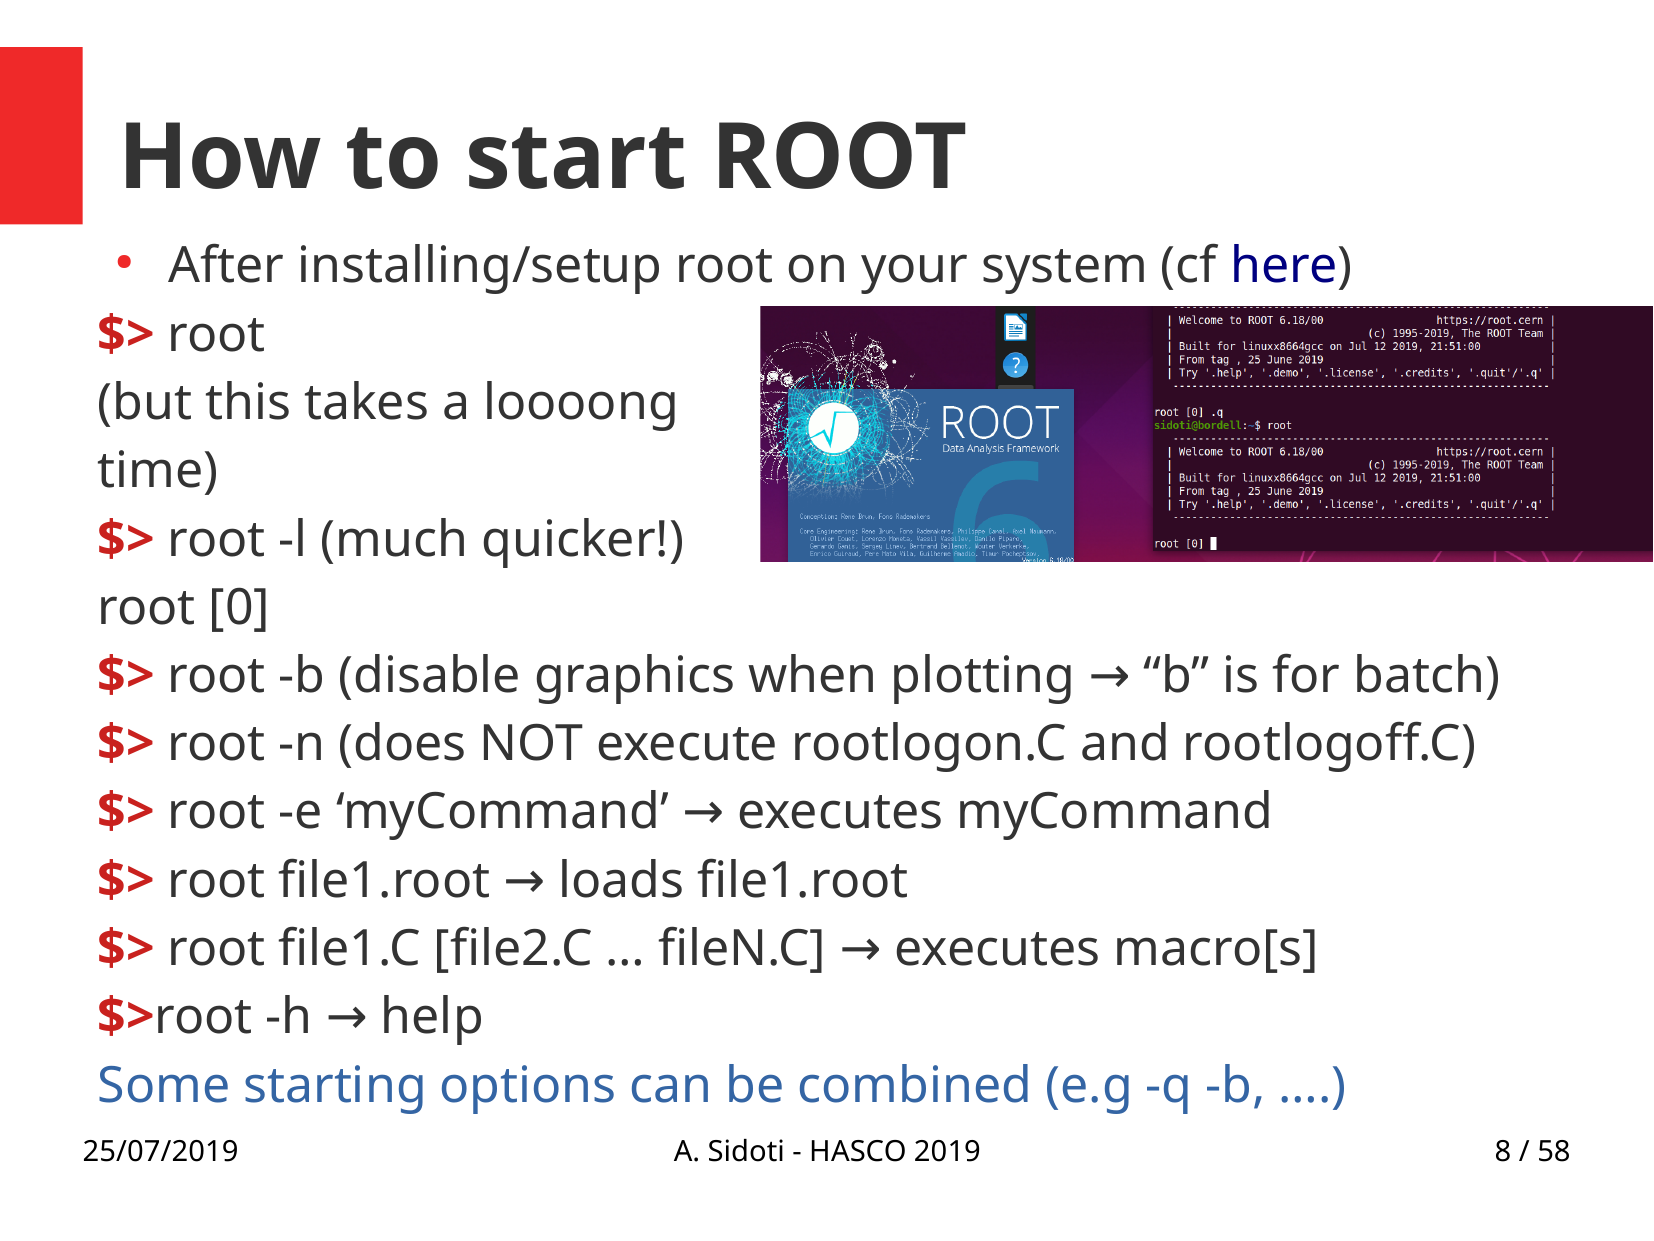

# How to start ROOT
After installing/setup root on your system (cf here)
$> root
(but this takes a loooong
time)
$> root -l (much quicker!)
root [0]
$> root -b (disable graphics when plotting → “b” is for batch)
$> root -n (does NOT execute rootlogon.C and rootlogoff.C)
$> root -e ‘myCommand’ → executes myCommand
$> root file1.root → loads file1.root
$> root file1.C [file2.C … fileN.C] → executes macro[s]
$>root -h → help
Some starting options can be combined (e.g -q -b, ….)
25/07/2019
A. Sidoti - HASCO 2019
8